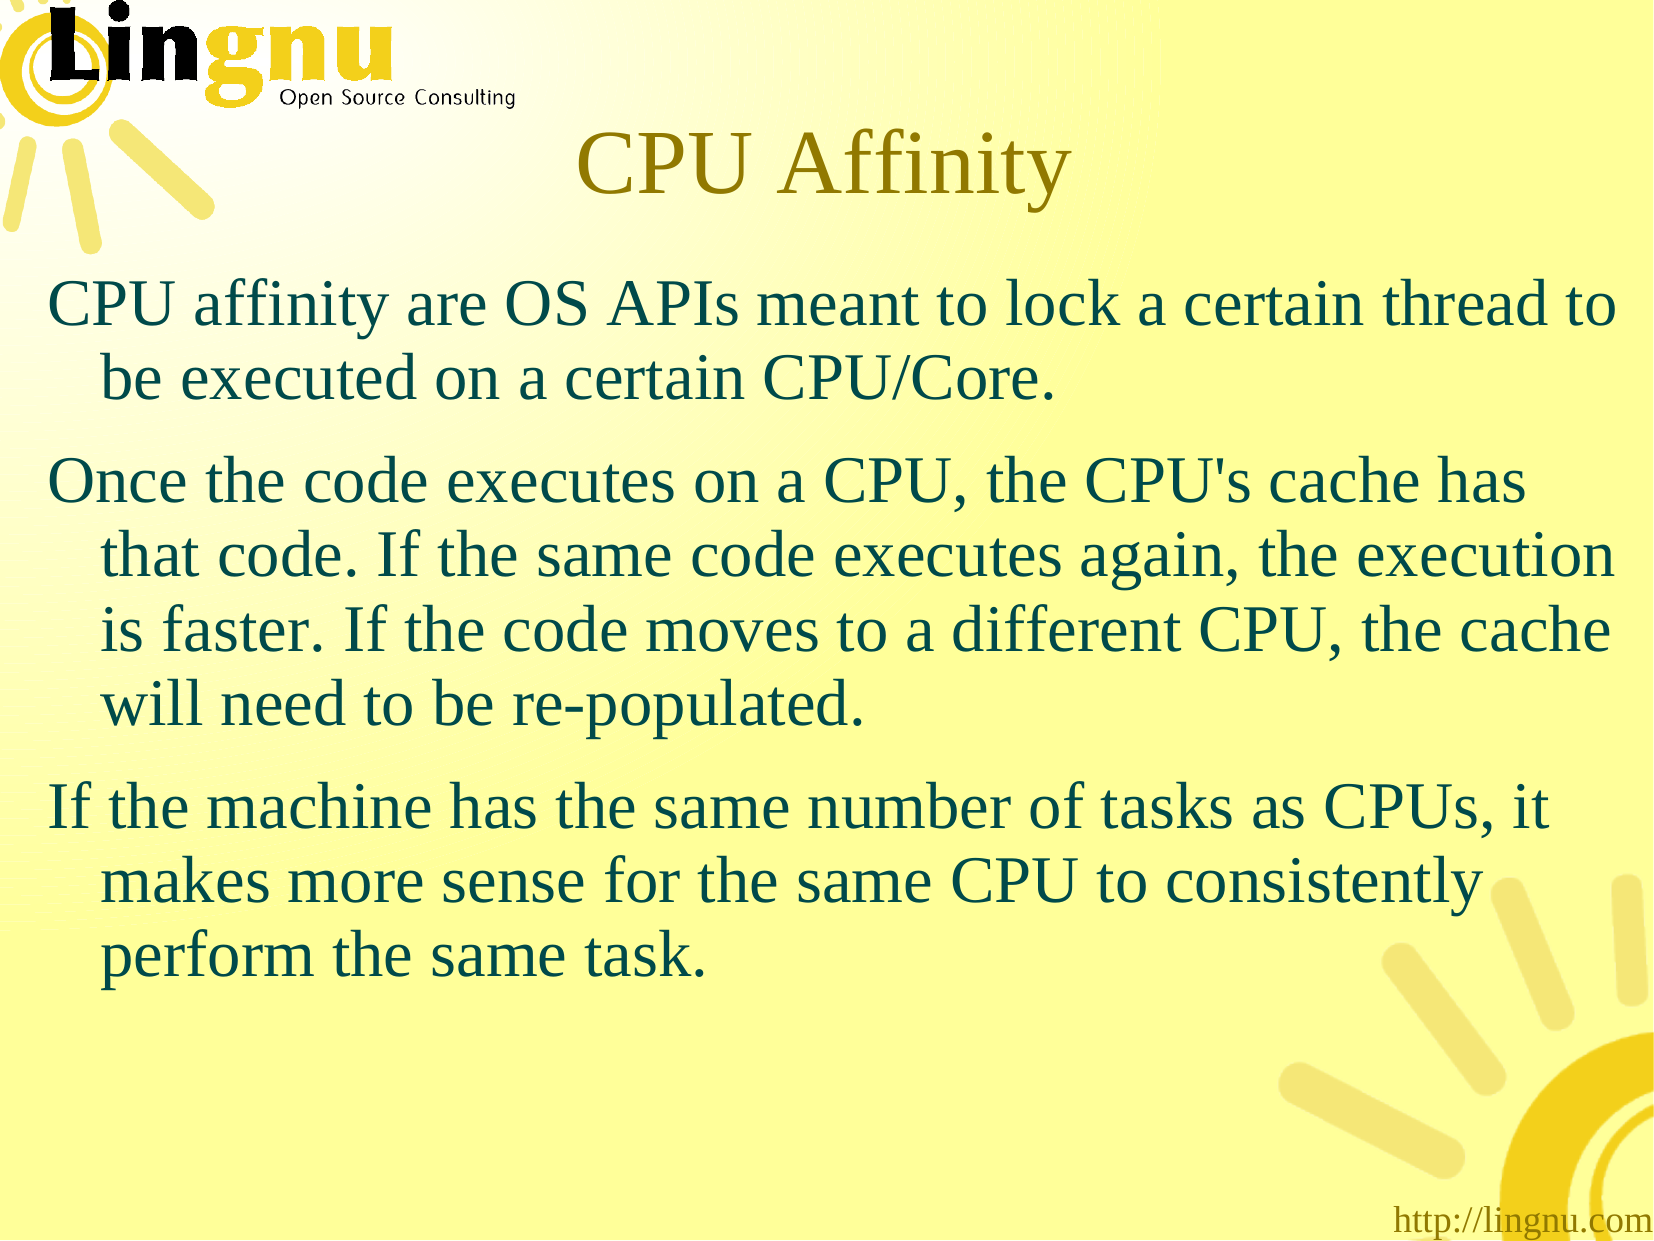

# CPU Affinity
CPU affinity are OS APIs meant to lock a certain thread to be executed on a certain CPU/Core.
Once the code executes on a CPU, the CPU's cache has that code. If the same code executes again, the execution is faster. If the code moves to a different CPU, the cache will need to be re-populated.
If the machine has the same number of tasks as CPUs, it makes more sense for the same CPU to consistently perform the same task.